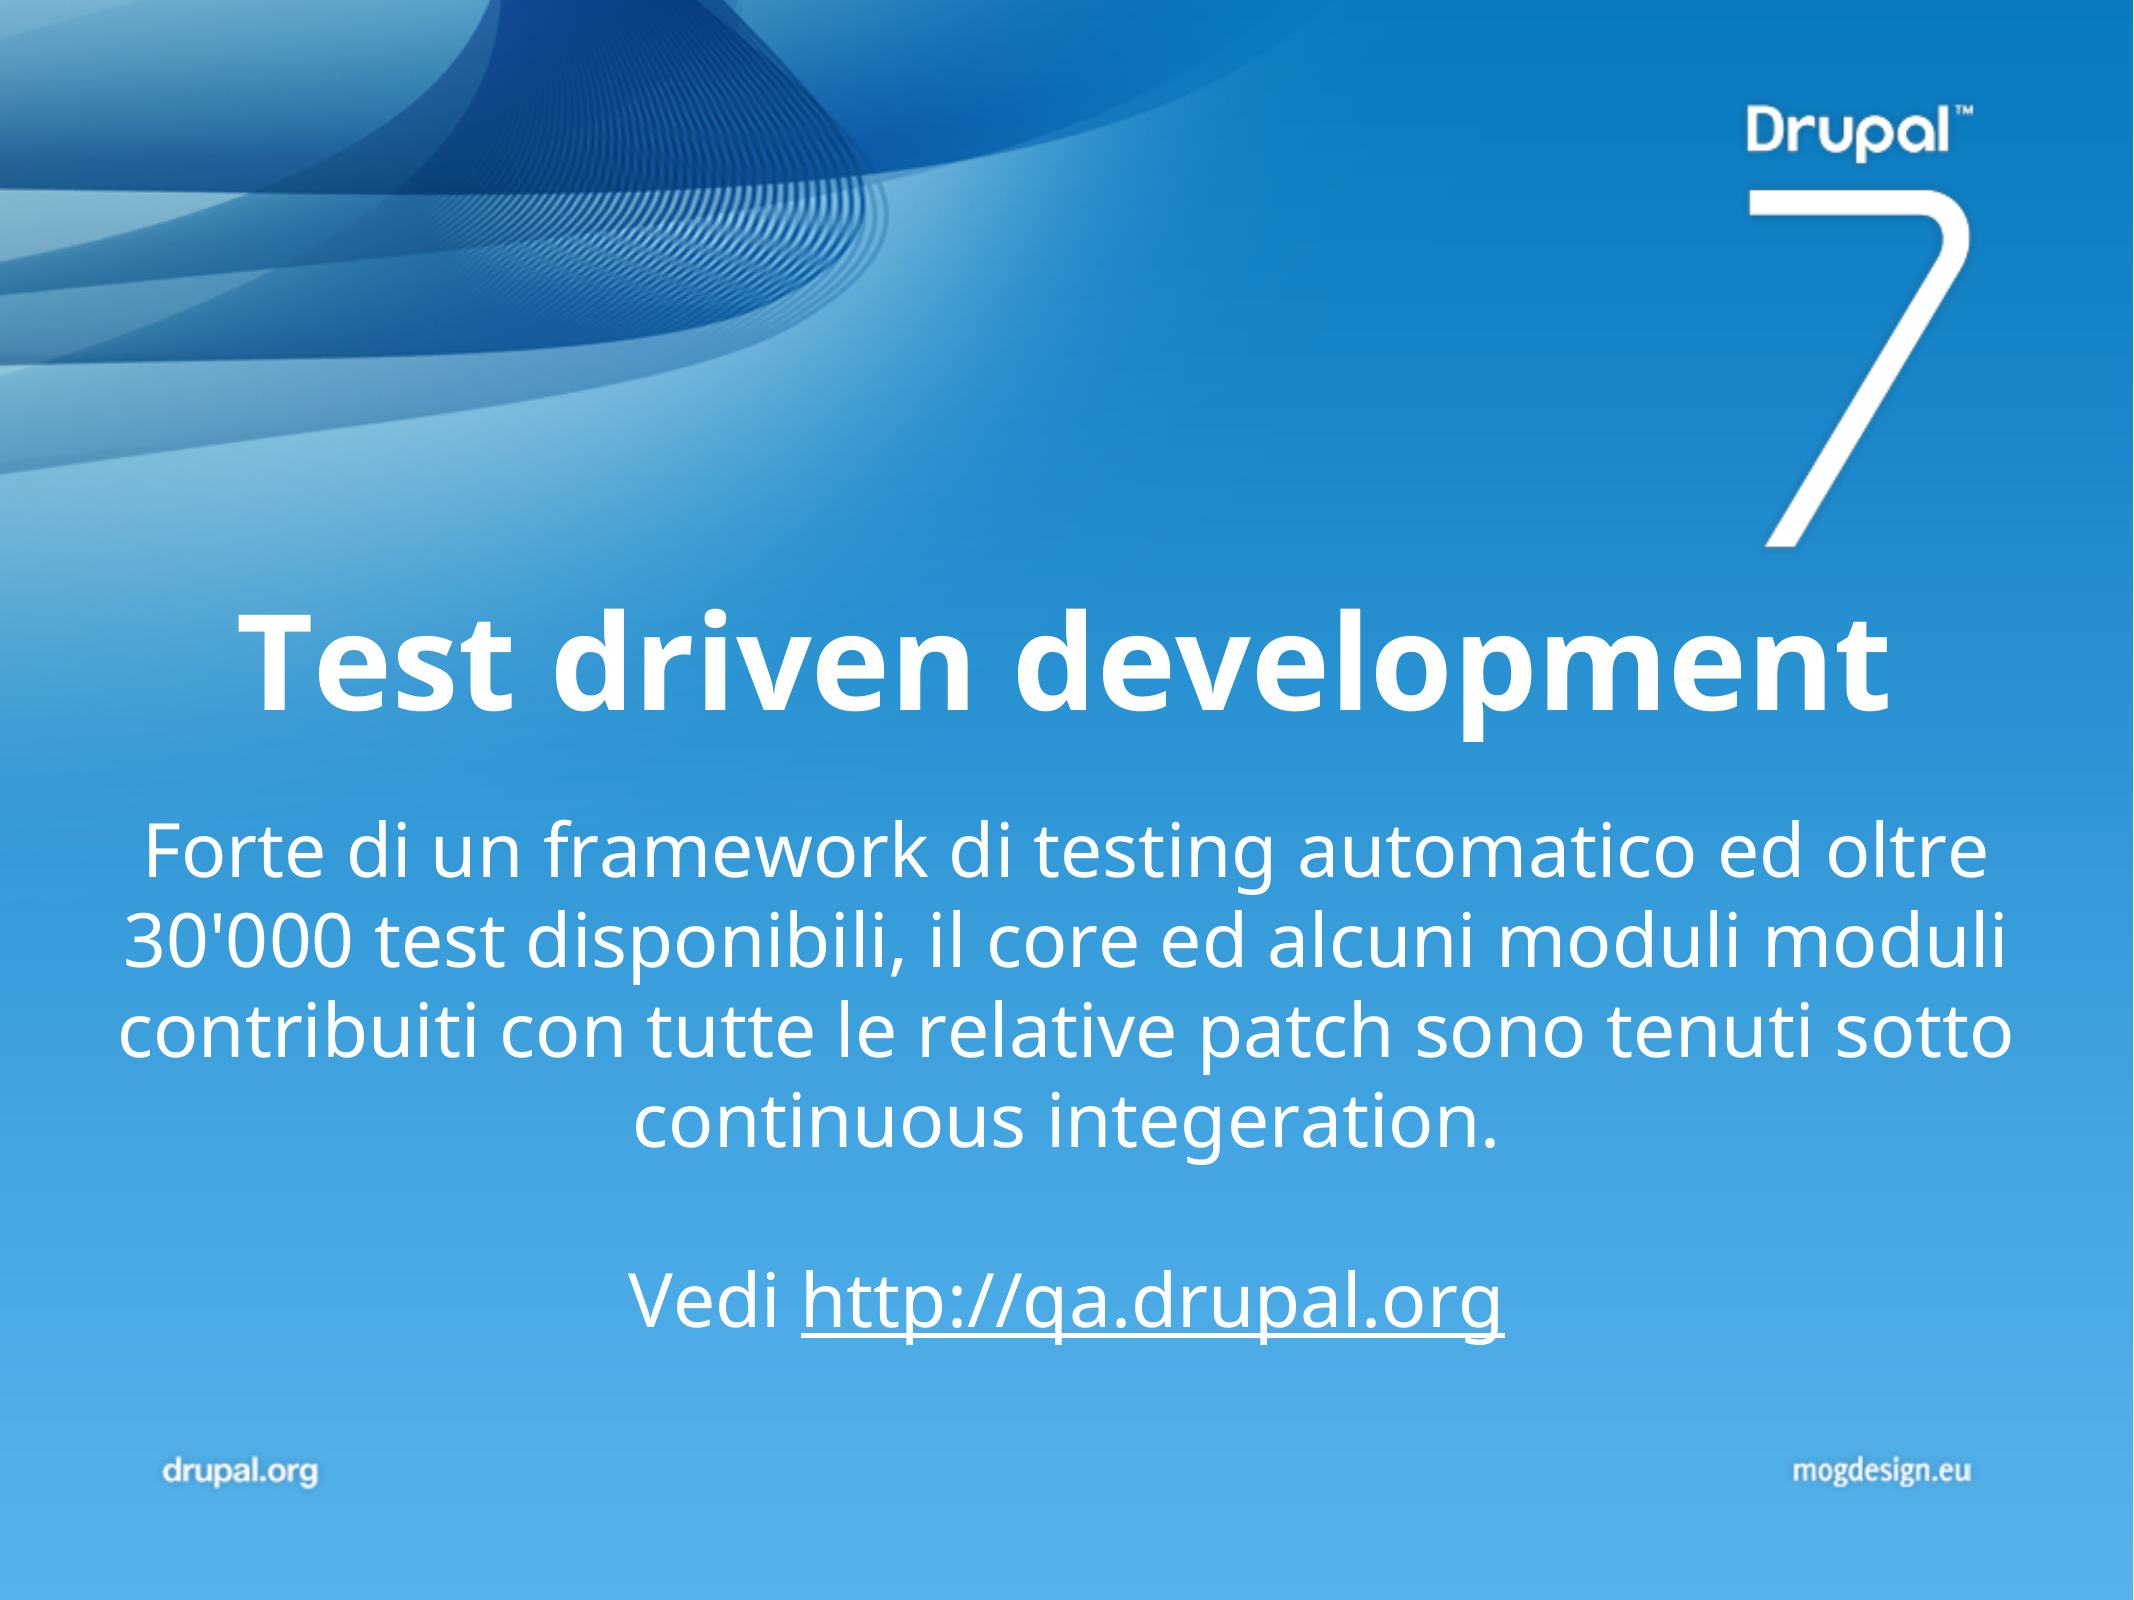

# Test driven development
Forte di un framework di testing automatico ed oltre 30'000 test disponibili, il core ed alcuni moduli moduli contribuiti con tutte le relative patch sono tenuti sotto continuous integeration.
Vedi http://qa.drupal.org